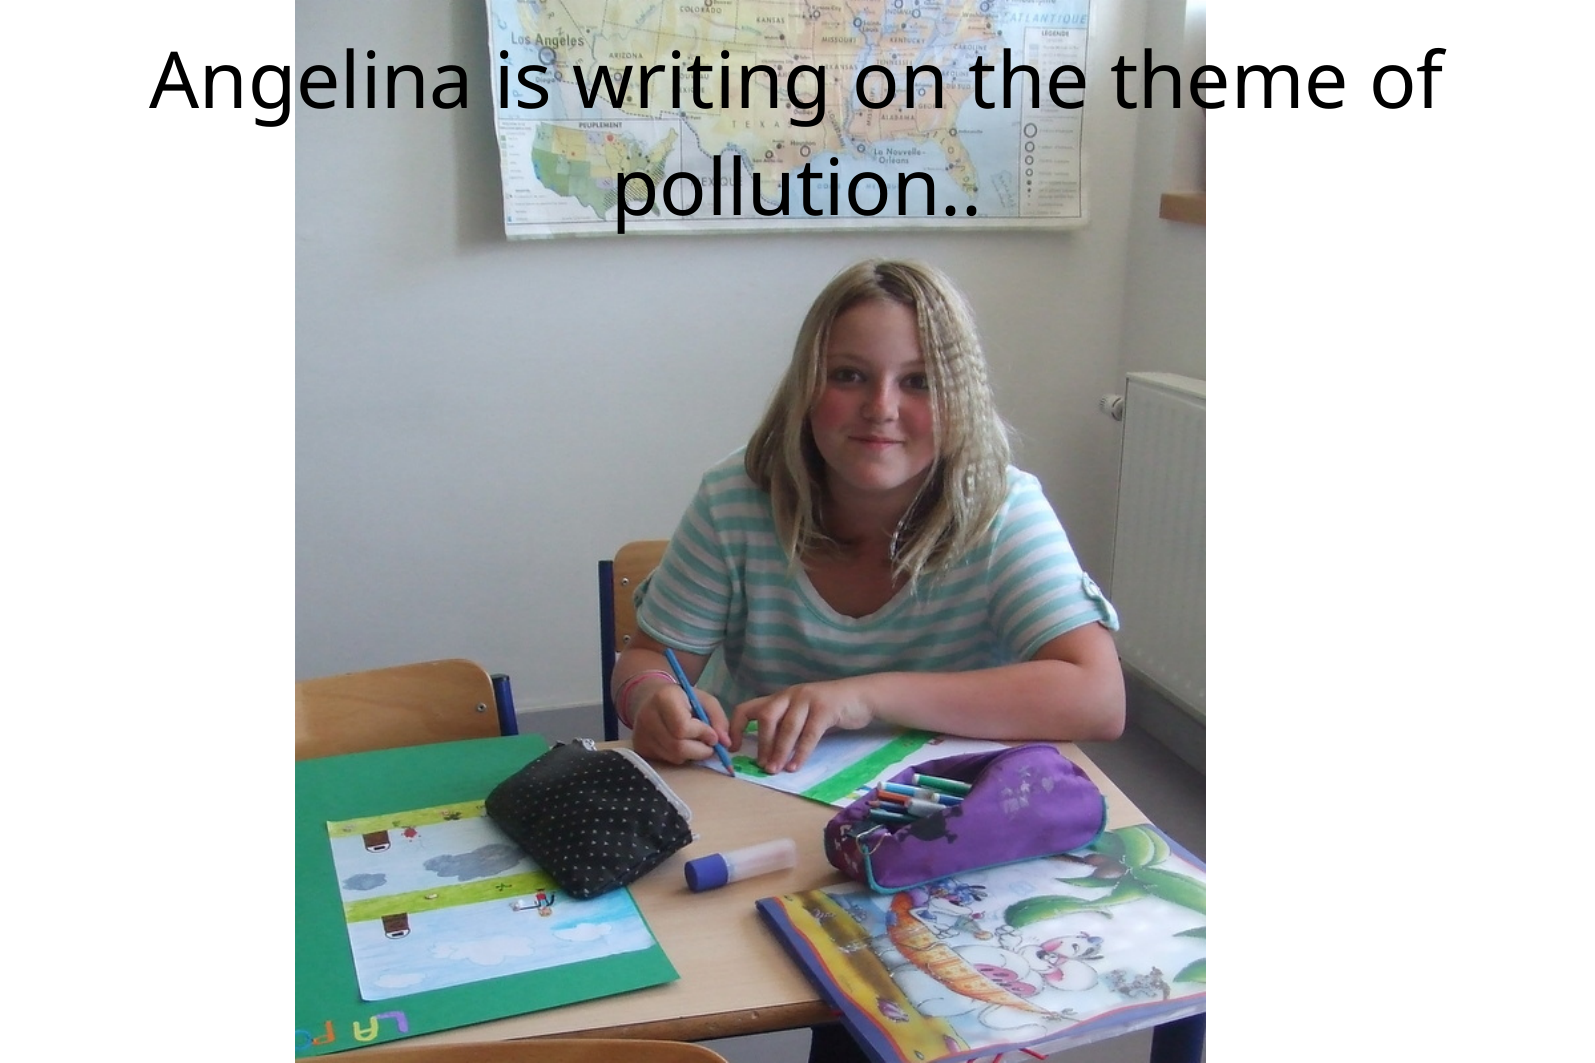

# Angelina is writing on the theme of pollution..